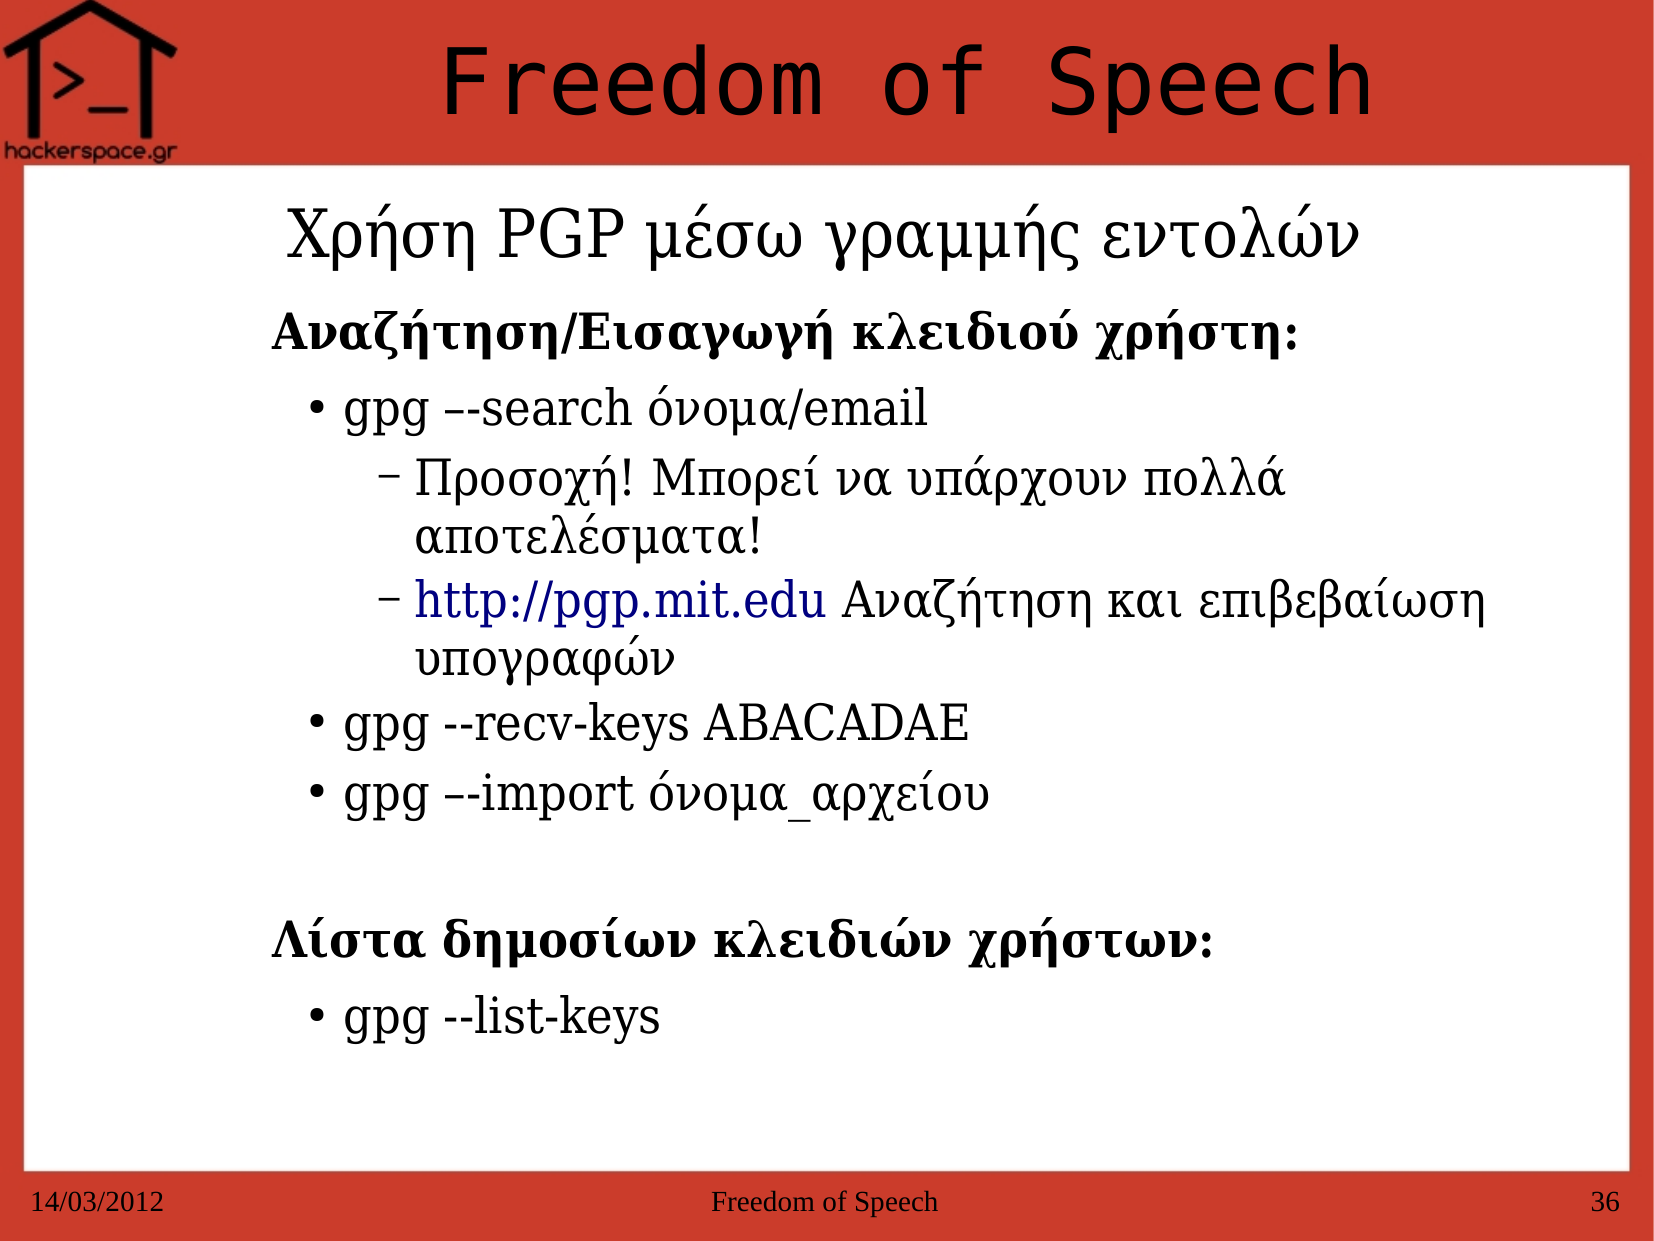

# Freedom of Speech
Χρήση PGP μέσω γραμμής εντολών
Αναζήτηση/Εισαγωγή κλειδιού χρήστη:
gpg –-search όνομα/email
Προσοχή! Μπορεί να υπάρχουν πολλά αποτελέσματα!
http://pgp.mit.edu Αναζήτηση και επιβεβαίωση υπογραφών
gpg --recv-keys ABACADAE
gpg –-import όνομα_αρχείου
Λίστα δημοσίων κλειδιών χρήστων:
gpg --list-keys
14/03/2012
Freedom of Speech
36